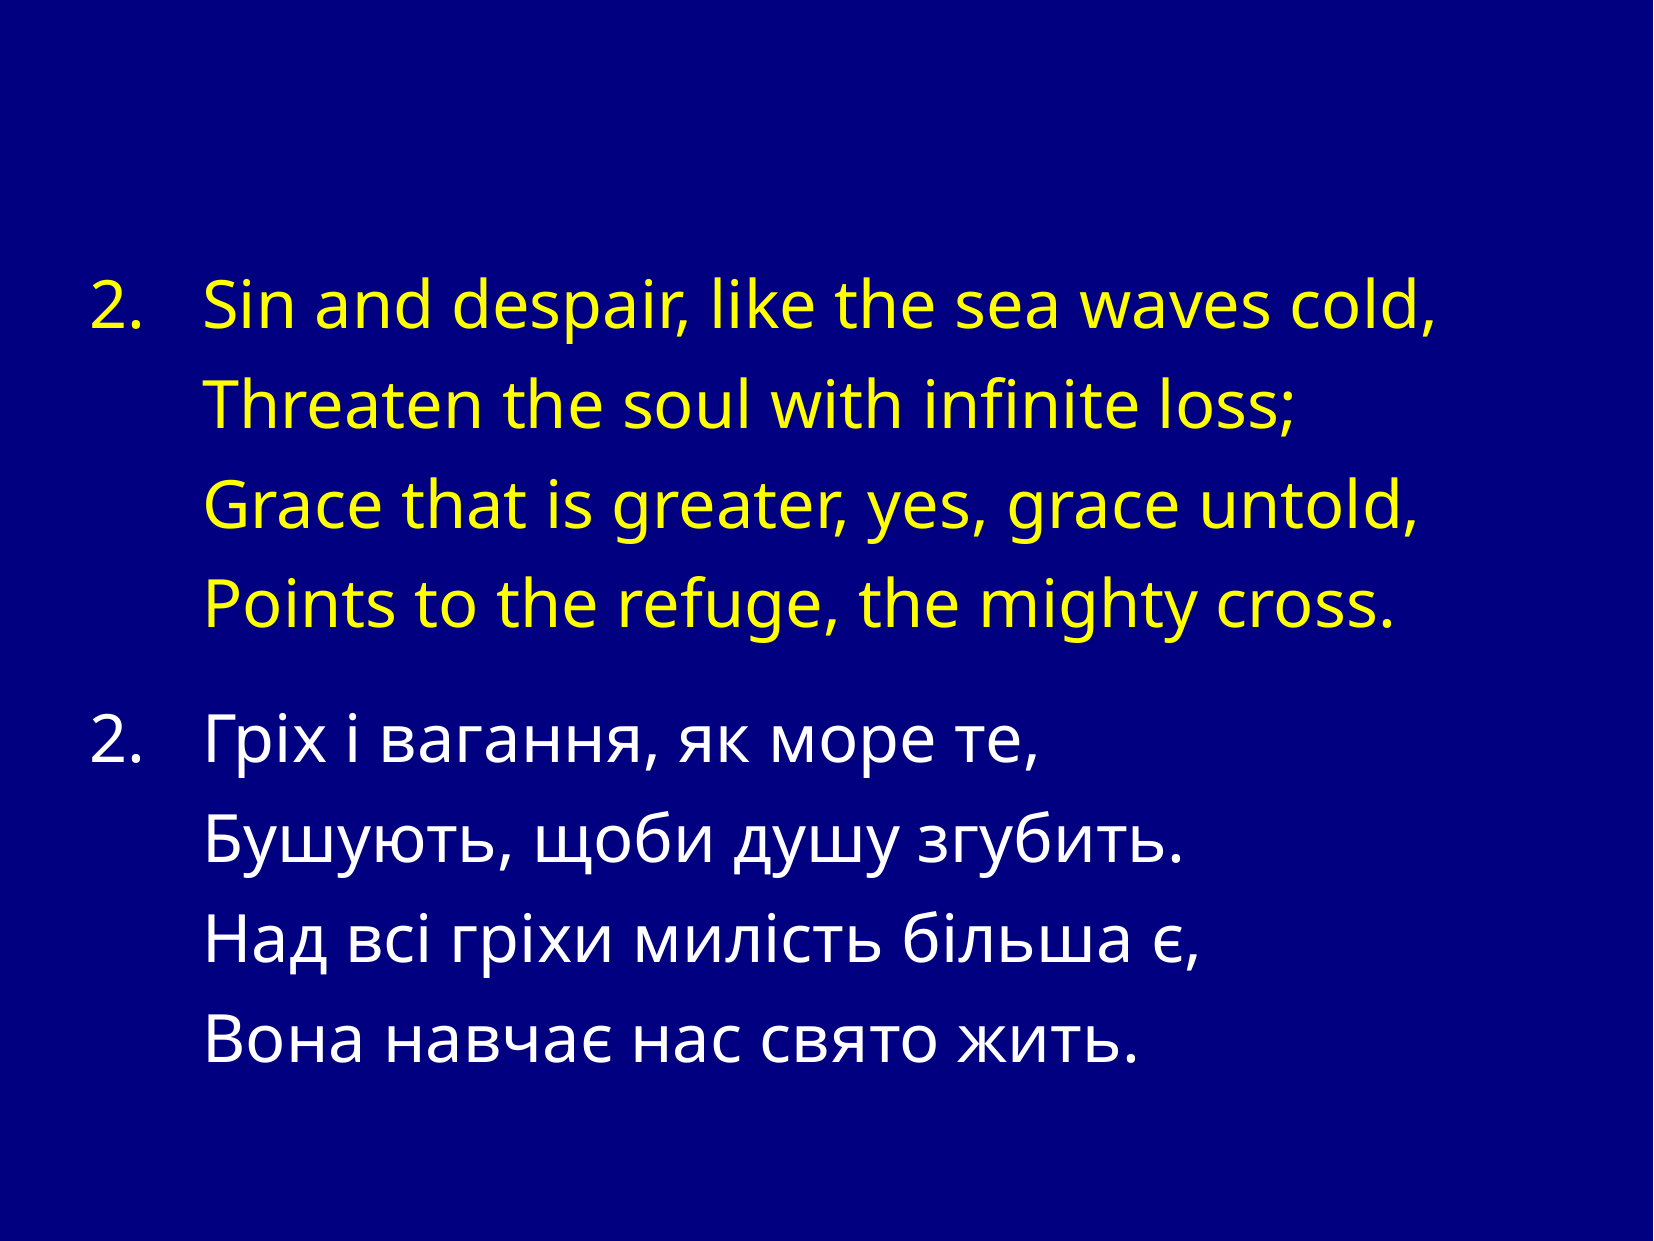

2.	Sin and despair, like the sea waves cold,
	Threaten the soul with infinite loss;
	Grace that is greater, yes, grace untold,
	Points to the refuge, the mighty cross.
2.	Гріх і вагання, як море те,
	Бушують, щоби душу згубить.
	Над всі гріхи милість більша є,
	Вона навчає нас свято жить.